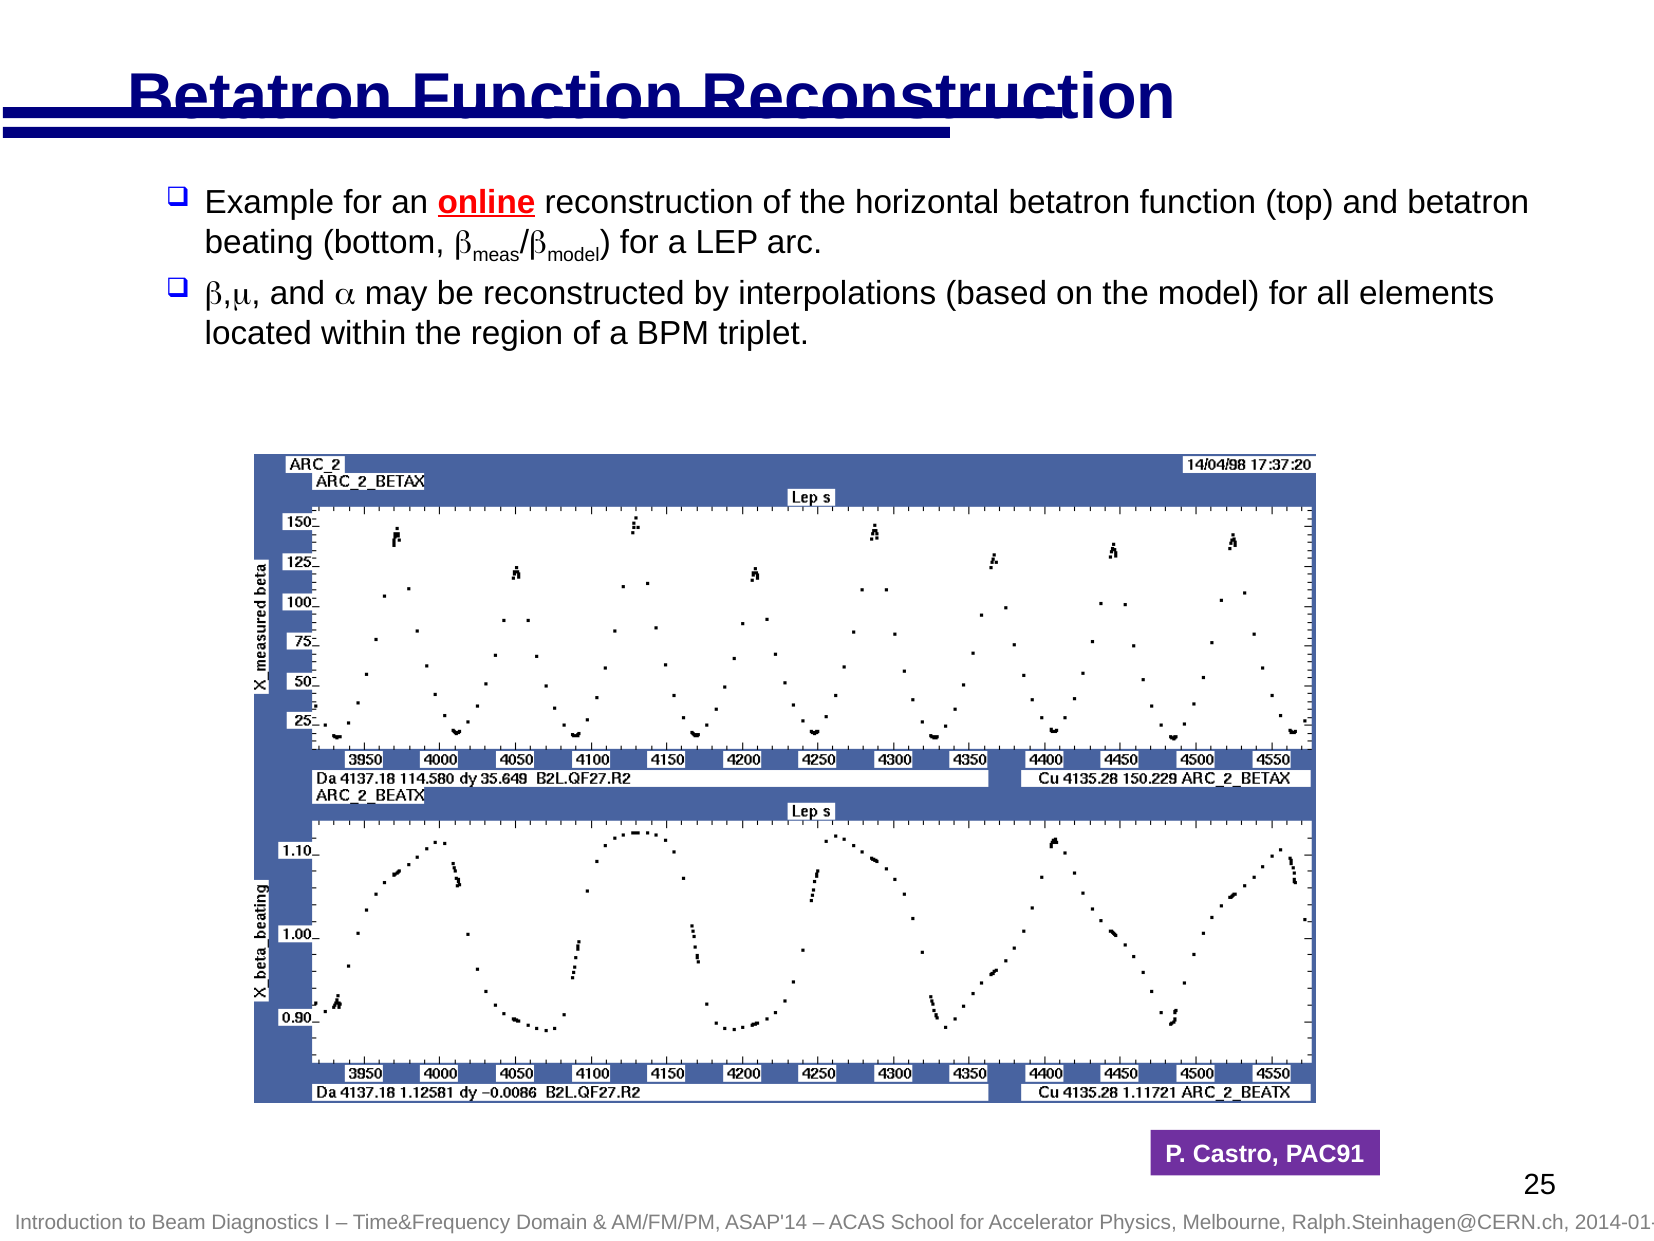

# Betatron Function Reconstruction
Example for an online reconstruction of the horizontal betatron function (top) and betatron beating (bottom, meas/model) for a LEP arc.
,, and  may be reconstructed by interpolations (based on the model) for all elements located within the region of a BPM triplet.
P. Castro, PAC91